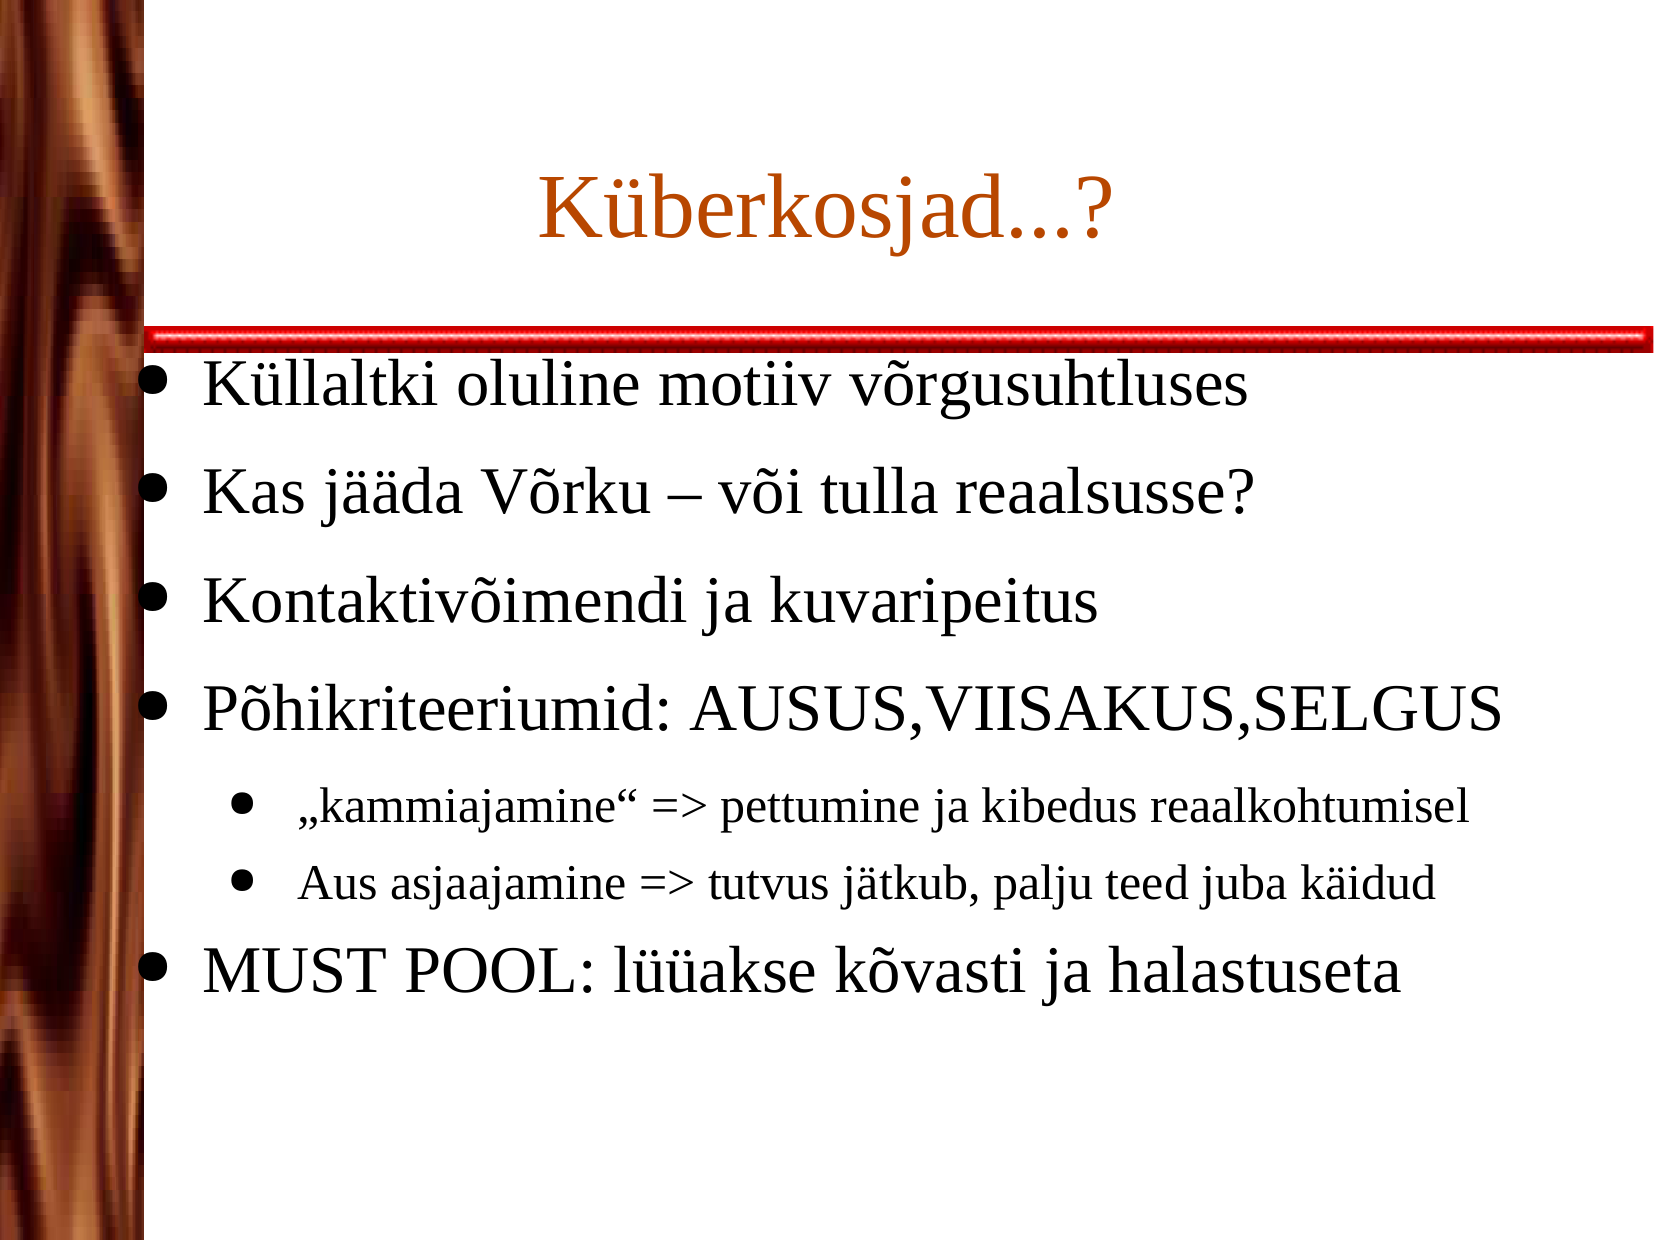

# Küberkosjad...?
Küllaltki oluline motiiv võrgusuhtluses
Kas jääda Võrku – või tulla reaalsusse?
Kontaktivõimendi ja kuvaripeitus
Põhikriteeriumid: AUSUS,VIISAKUS,SELGUS
„kammiajamine“ => pettumine ja kibedus reaalkohtumisel
Aus asjaajamine => tutvus jätkub, palju teed juba käidud
MUST POOL: lüüakse kõvasti ja halastuseta